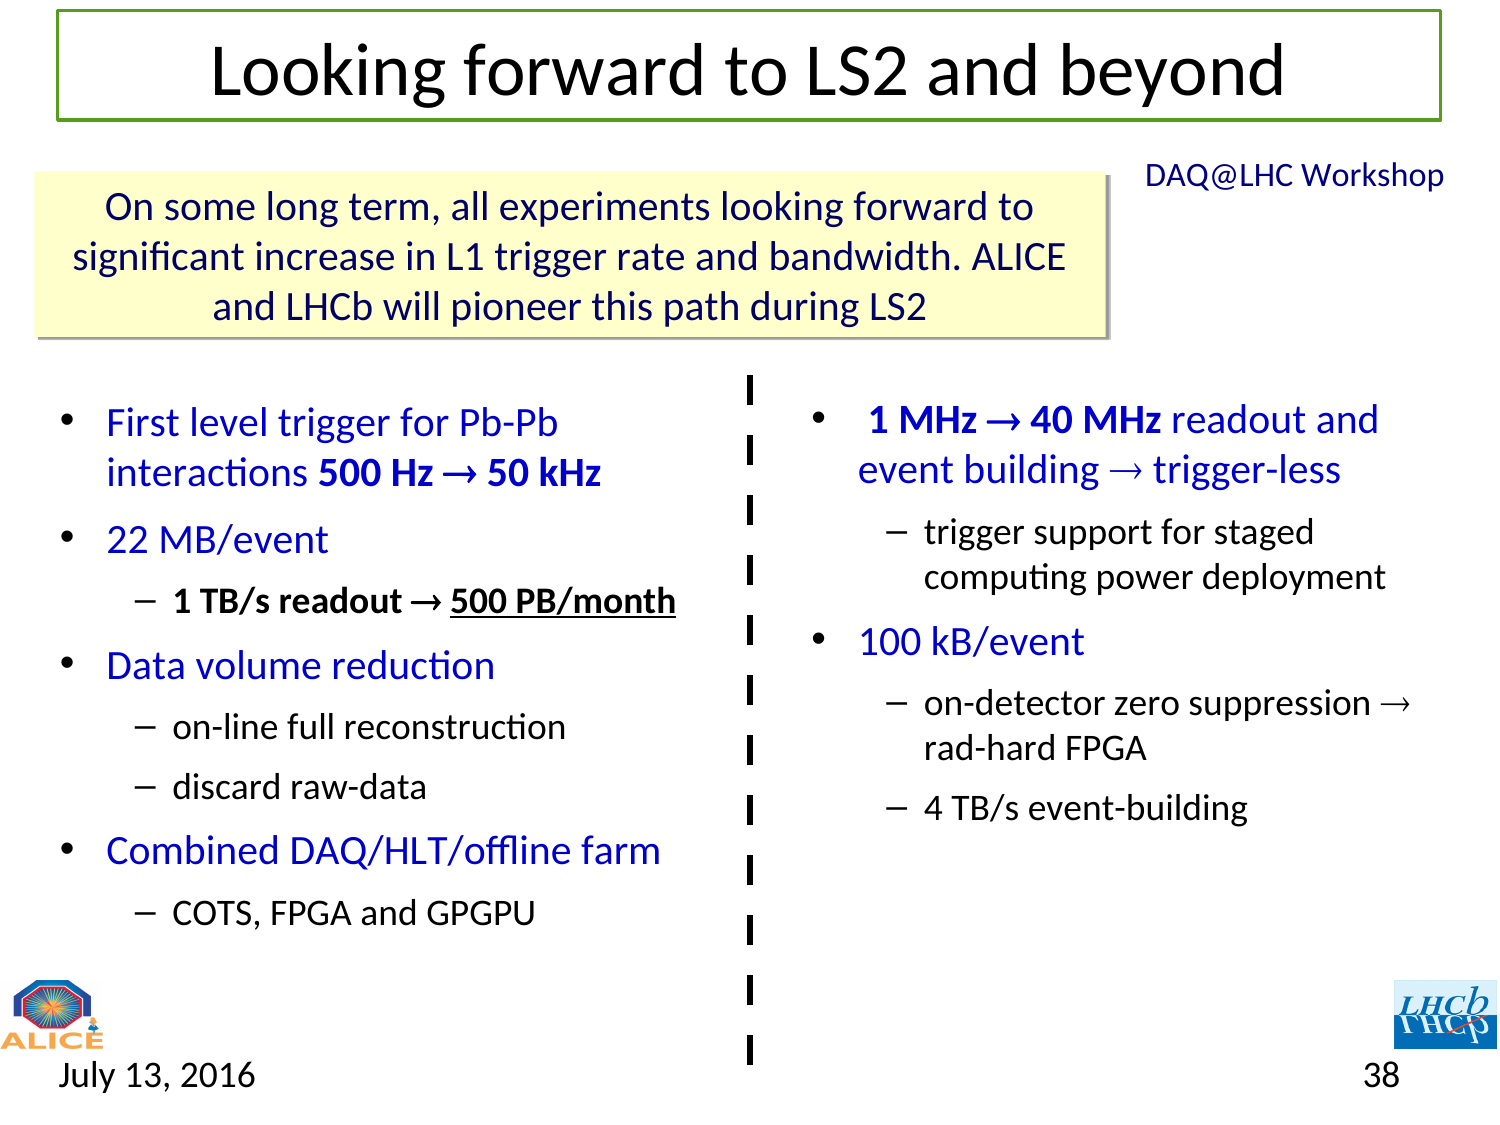

# Looking forward to LS2 and beyond
DAQ@LHC Workshop
On some long term, all experiments looking forward to significant increase in L1 trigger rate and bandwidth. ALICE and LHCb will pioneer this path during LS2
 1 MHz  40 MHz readout and event building  trigger-less
trigger support for staged computing power deployment
100 kB/event
on-detector zero suppression  rad-hard FPGA
4 TB/s event-building
First level trigger for Pb-Pb interactions 500 Hz  50 kHz
22 MB/event
1 TB/s readout  500 PB/month
Data volume reduction
on-line full reconstruction
discard raw-data
Combined DAQ/HLT/offline farm
COTS, FPGA and GPGPU
38